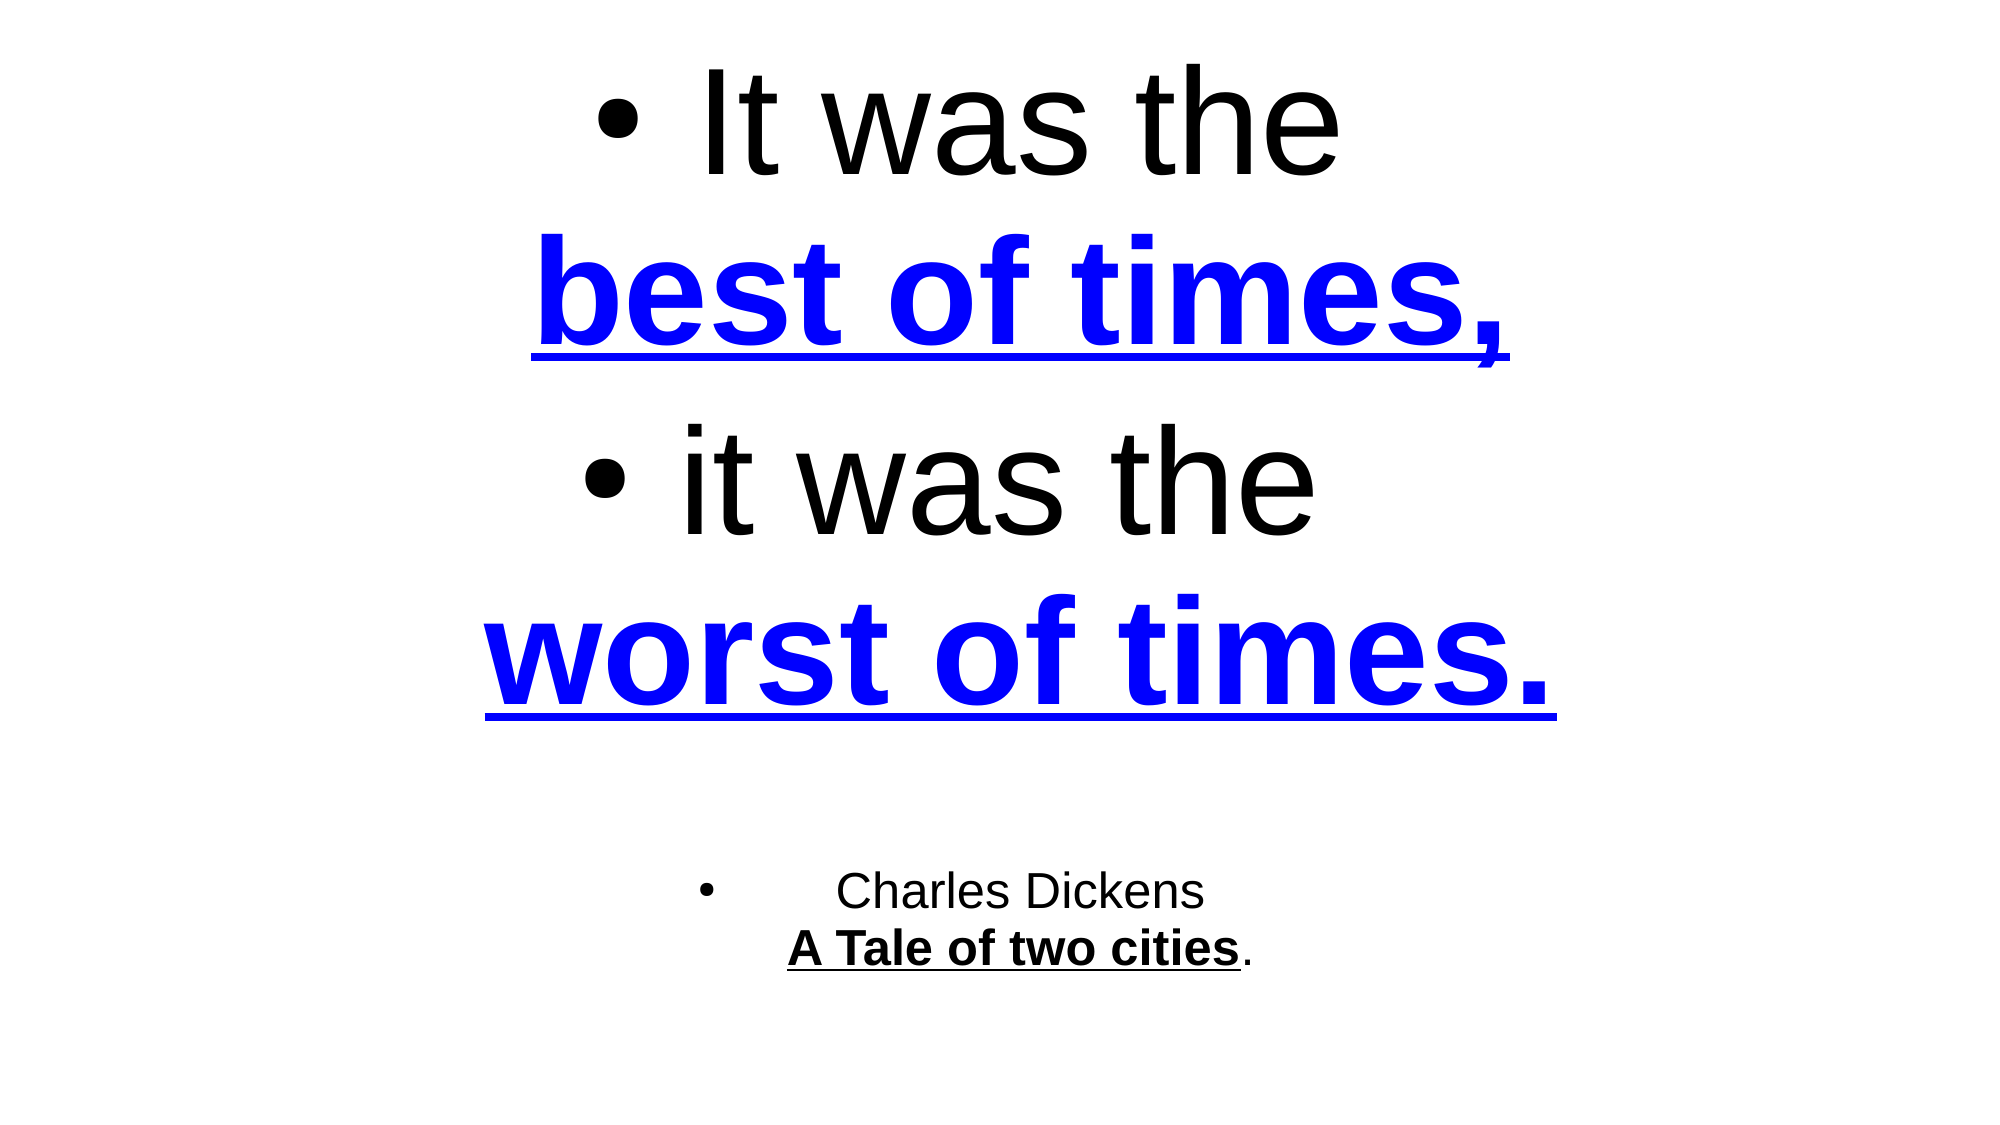

# It was the best of times,
it was the
worst of times.
Charles Dickens
A Tale of two cities.